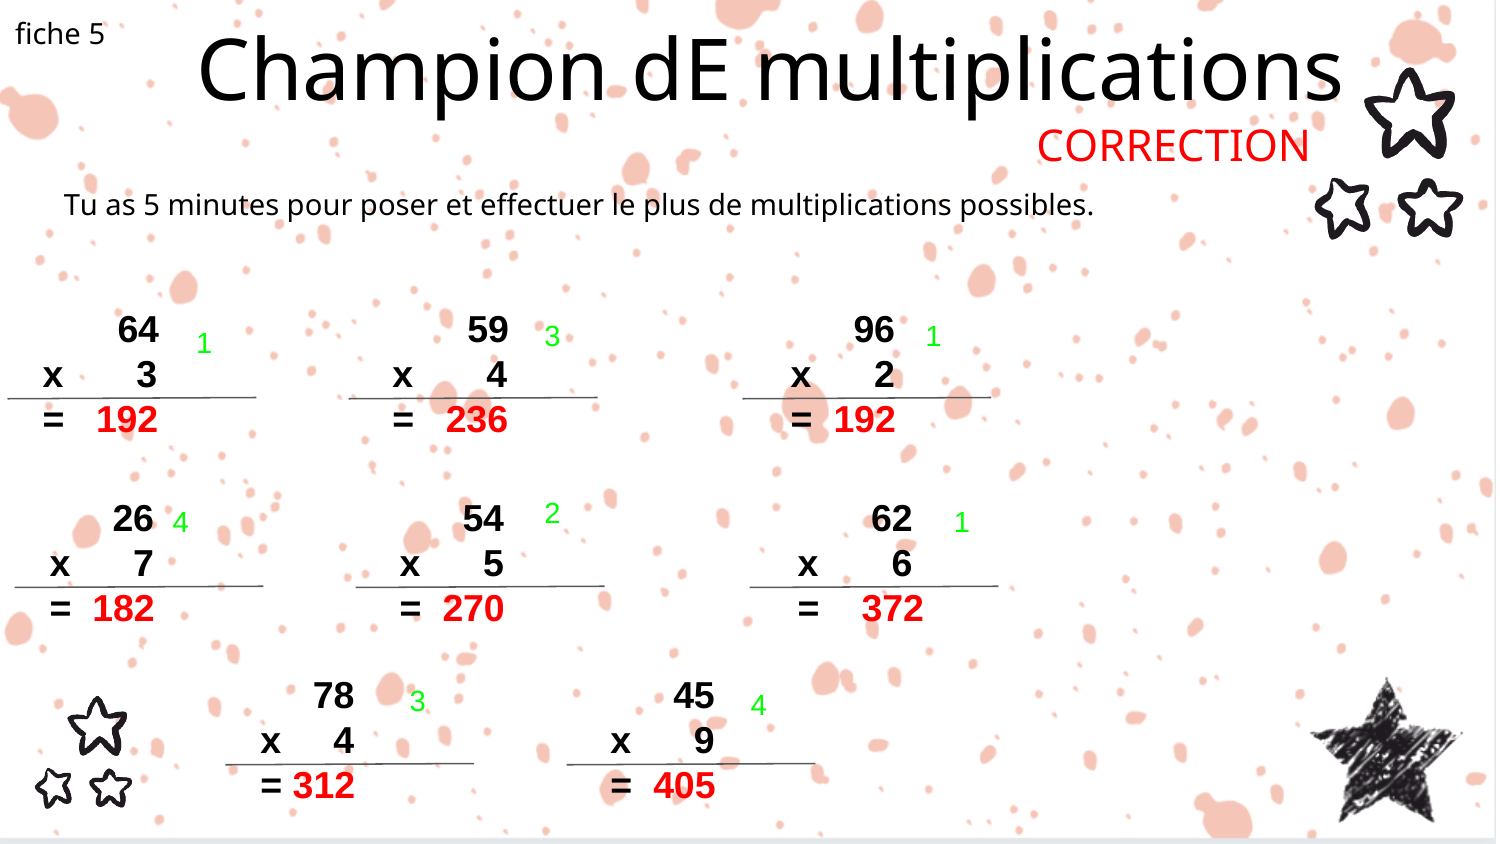

fiche 5
Champion dE multiplications
CORRECTION
Tu as 5 minutes pour poser et effectuer le plus de multiplications possibles.
 	64
x 3
= 192
 	59
x 4
= 236
 96
x 2
= 192
3
1
1
 26
x 7
= 182
 54
x 5
= 270
2
 62
x 6
= 372
4
1
 78
x 4
= 312
 45
x 9
= 405
3
4